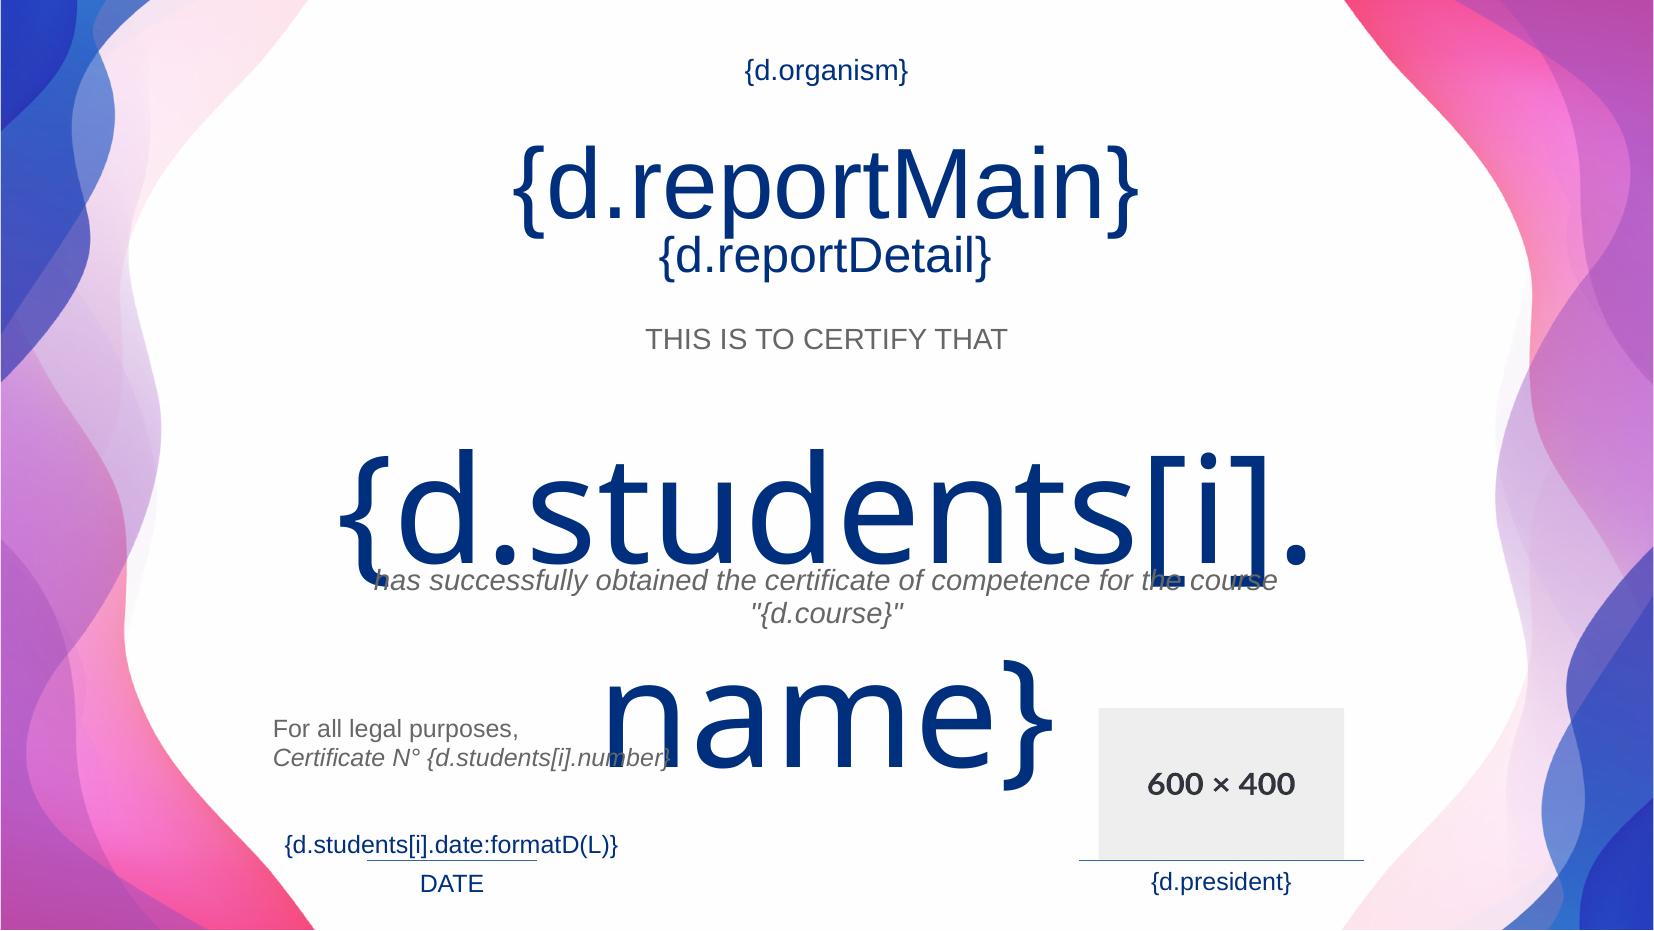

{d.organism}
{d.reportMain}
{d.reportDetail}
THIS IS TO CERTIFY THAT
{d.students[i].name}
has successfully obtained the certificate of competence for the course "{d.course}"
For all legal purposes,
Certificate N° {d.students[i].number}
{d.students[i].date:formatD(L)}
{d.president}
DATE